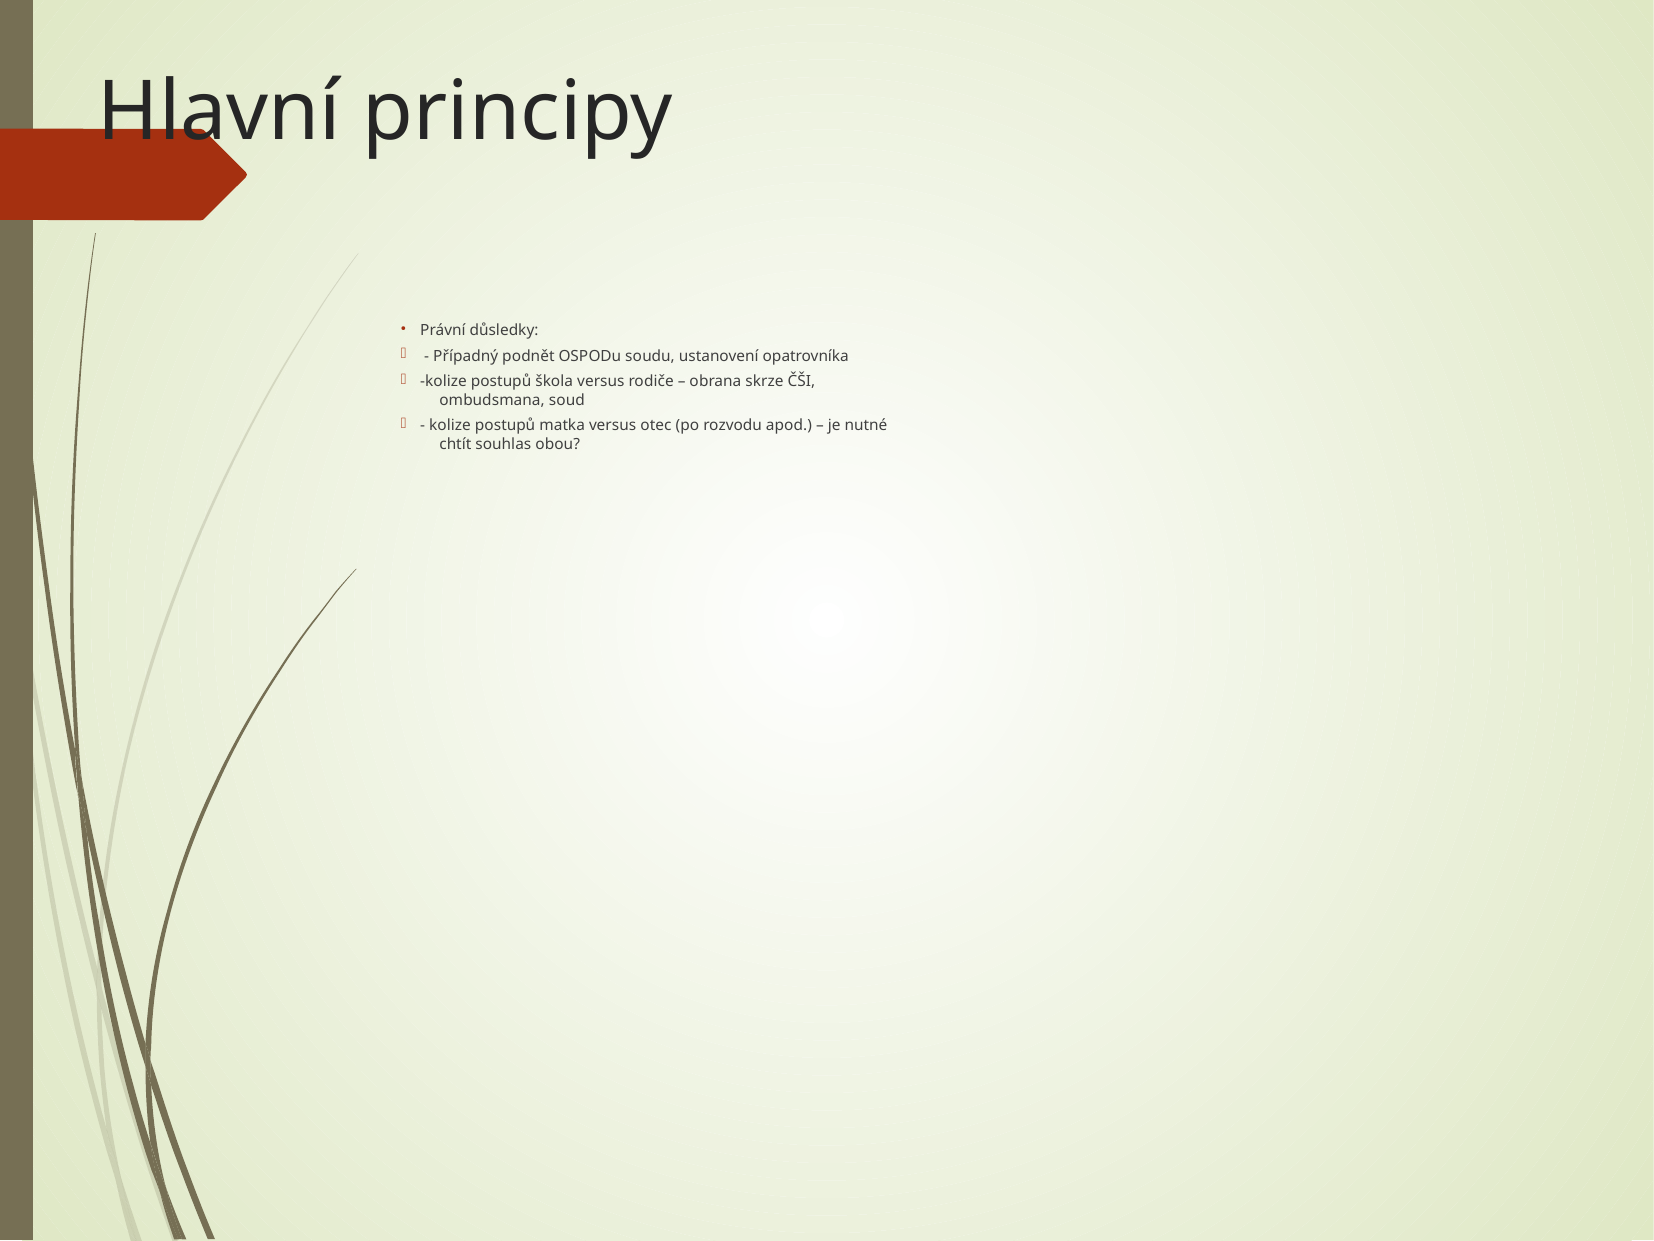

# Hlavní principy
Právní důsledky:
 - Případný podnět OSPODu soudu, ustanovení opatrovníka
-kolize postupů škola versus rodiče – obrana skrze ČŠI, ombudsmana, soud
- kolize postupů matka versus otec (po rozvodu apod.) – je nutné chtít souhlas obou?